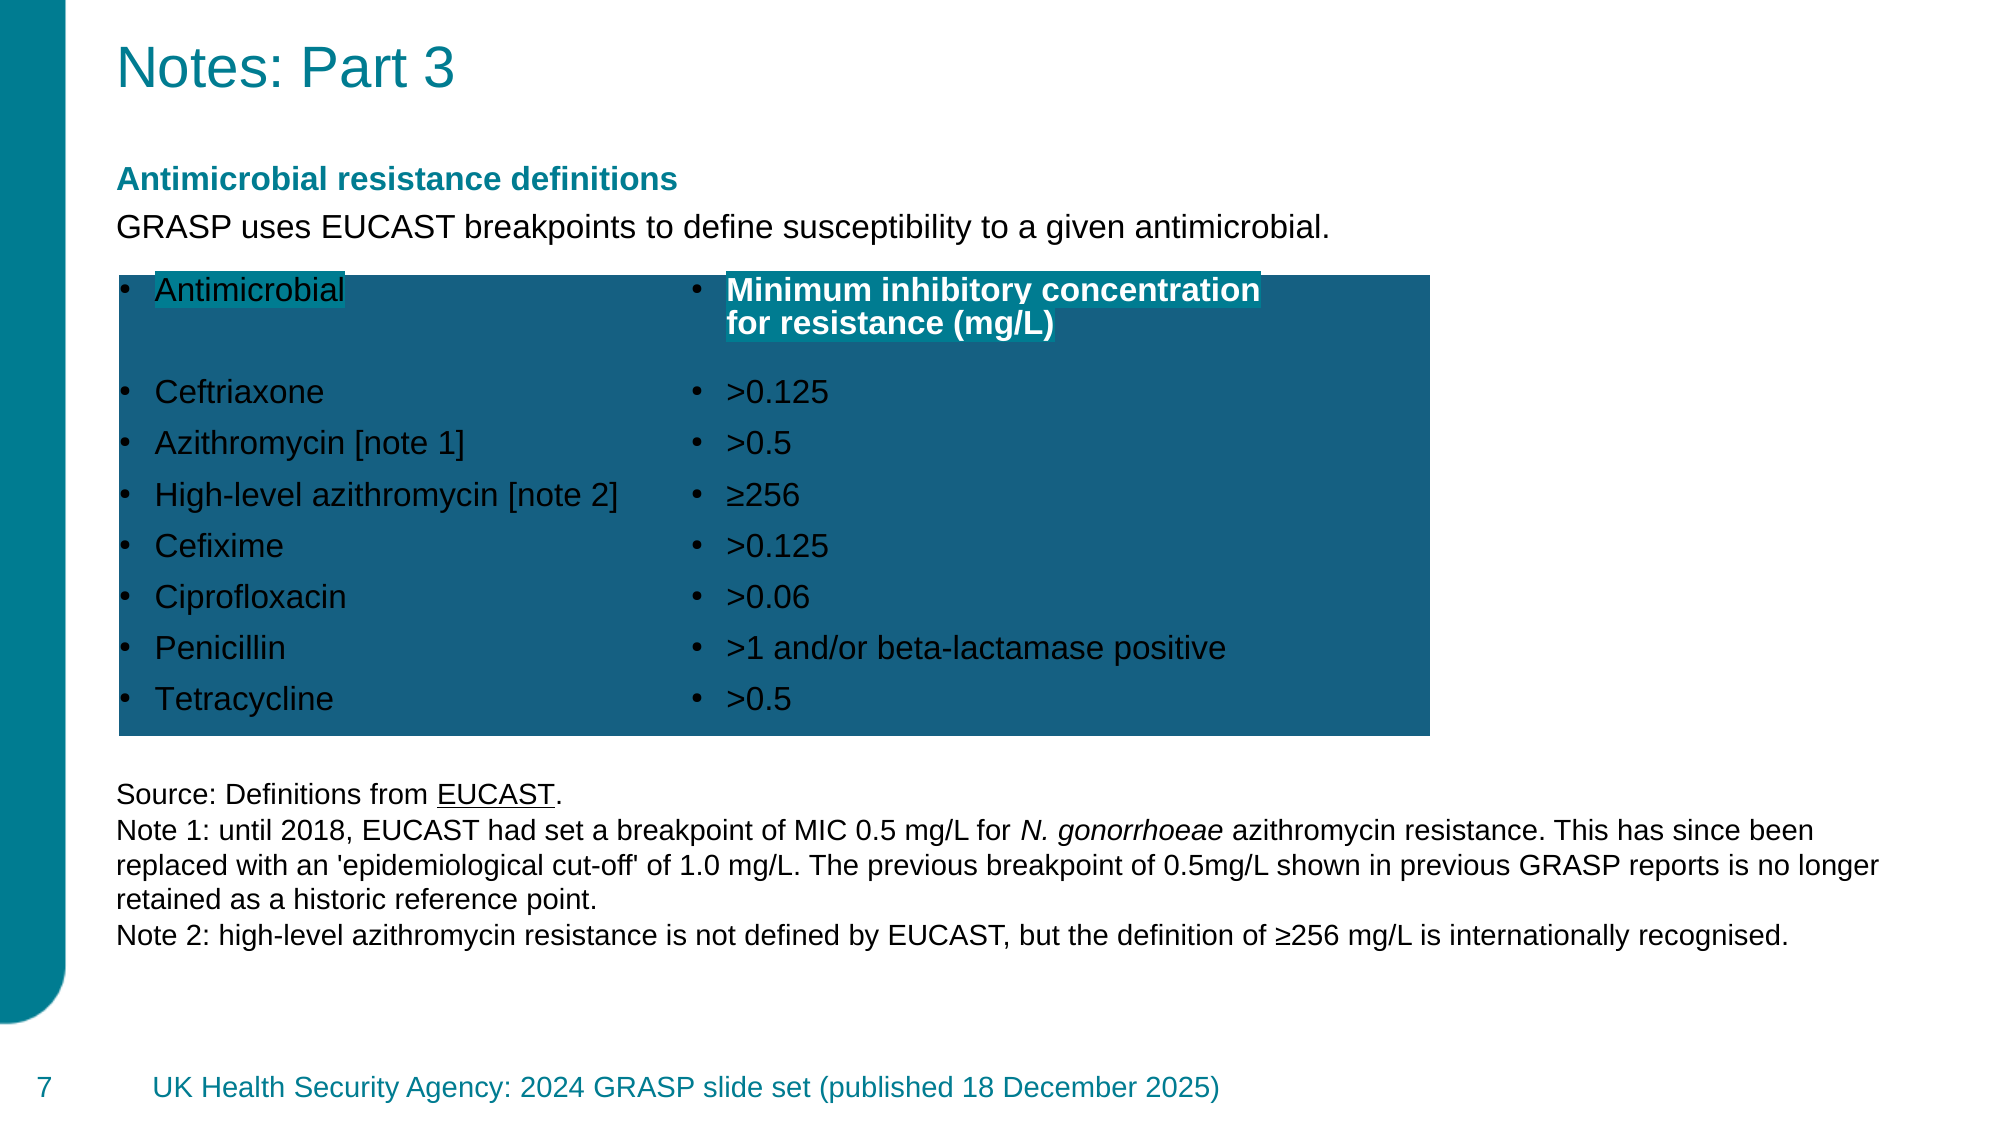

# Notes: Part 3
Antimicrobial resistance definitions
GRASP uses EUCAST breakpoints to define susceptibility to a given antimicrobial.
| Antimicrobial | Minimum inhibitory concentration for resistance (mg/L) |
| --- | --- |
| Ceftriaxone | >0.125 |
| Azithromycin [note 1] | >0.5 |
| High-level azithromycin [note 2] | ≥256 |
| Cefixime | >0.125 |
| Ciprofloxacin | >0.06 |
| Penicillin | >1 and/or beta-lactamase positive |
| Tetracycline | >0.5 |
Source: Definitions from EUCAST.
Note 1: until 2018, EUCAST had set a breakpoint of MIC 0.5 mg/L for N. gonorrhoeae azithromycin resistance. This has since been replaced with an 'epidemiological cut-off' of 1.0 mg/L. The previous breakpoint of 0.5mg/L shown in previous GRASP reports is no longer retained as a historic reference point.
Note 2: high-level azithromycin resistance is not defined by EUCAST, but the definition of ≥256 mg/L is internationally recognised.
7
UK Health Security Agency: 2024 GRASP slide set (published 18 December 2025)